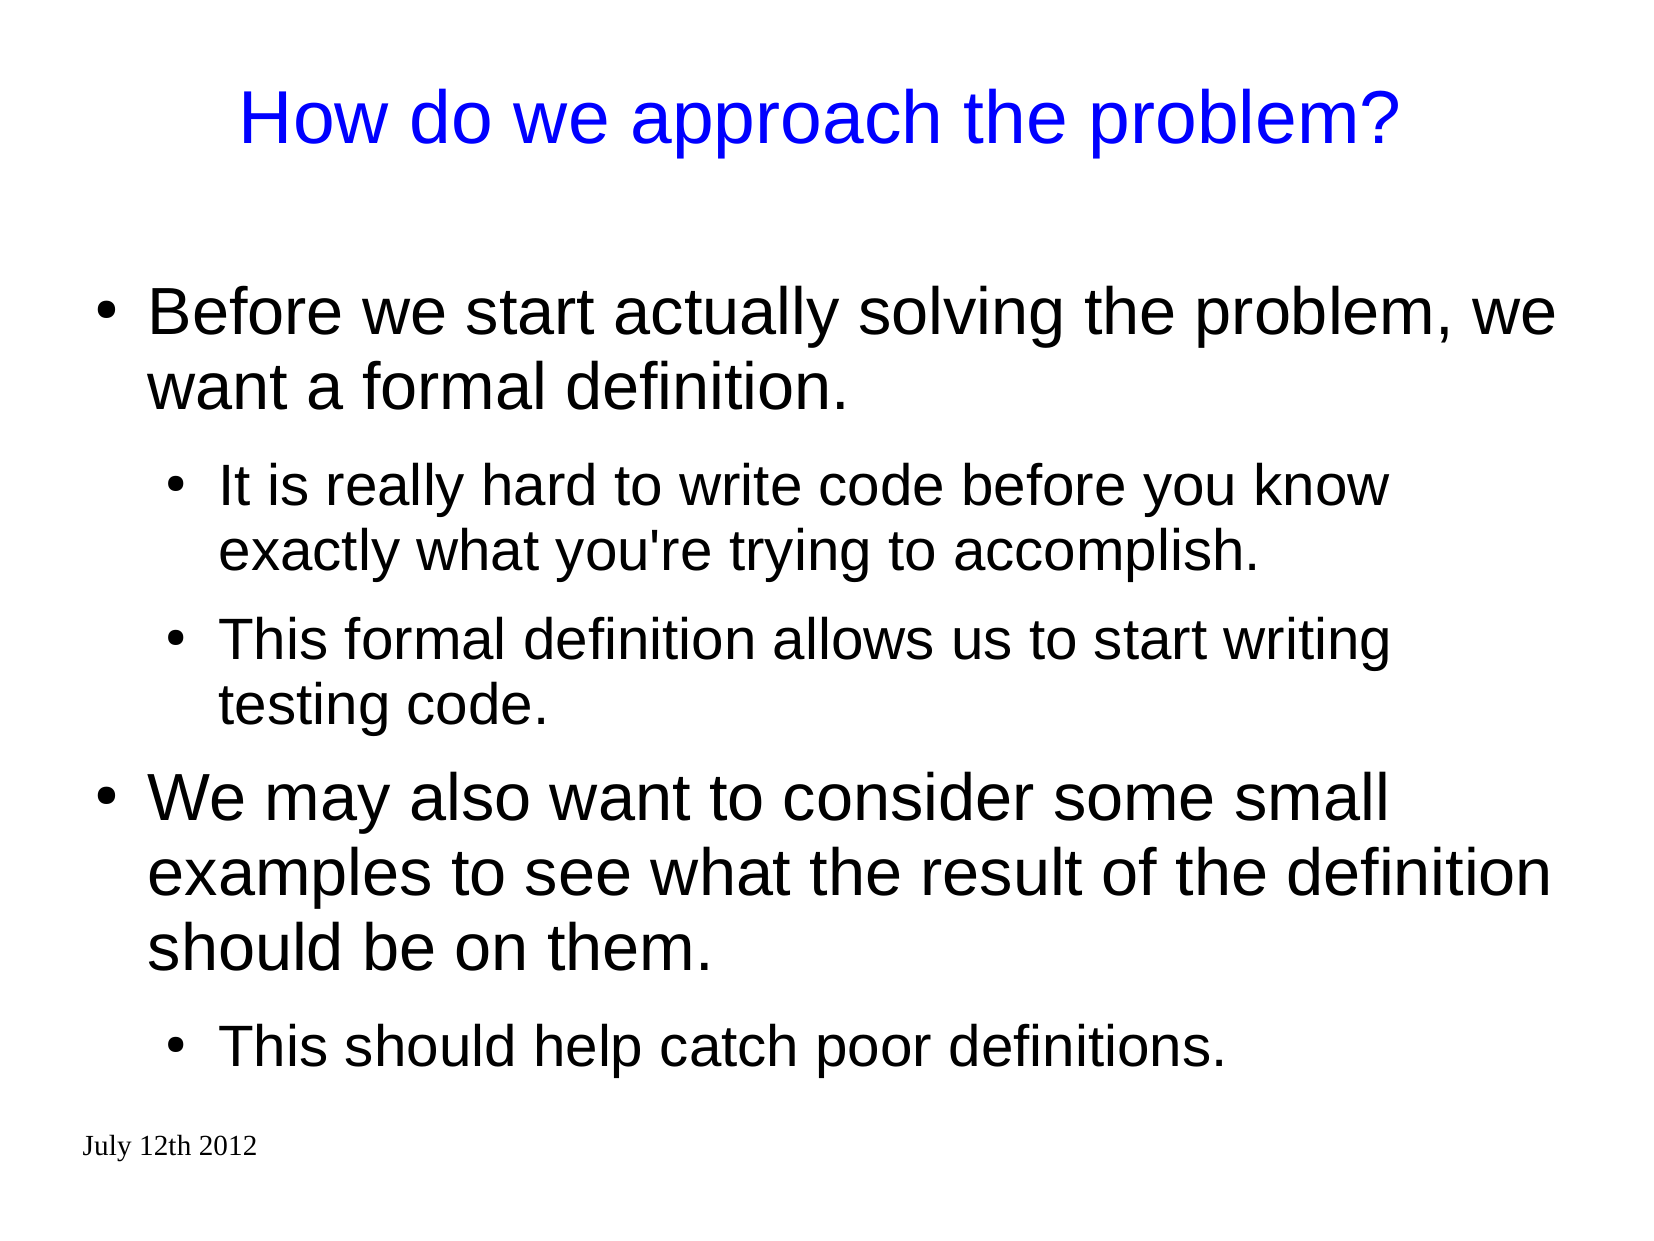

# How do we approach the problem?
Before we start actually solving the problem, we want a formal definition.
It is really hard to write code before you know exactly what you're trying to accomplish.
This formal definition allows us to start writing testing code.
We may also want to consider some small examples to see what the result of the definition should be on them.
This should help catch poor definitions.
July 12th 2012